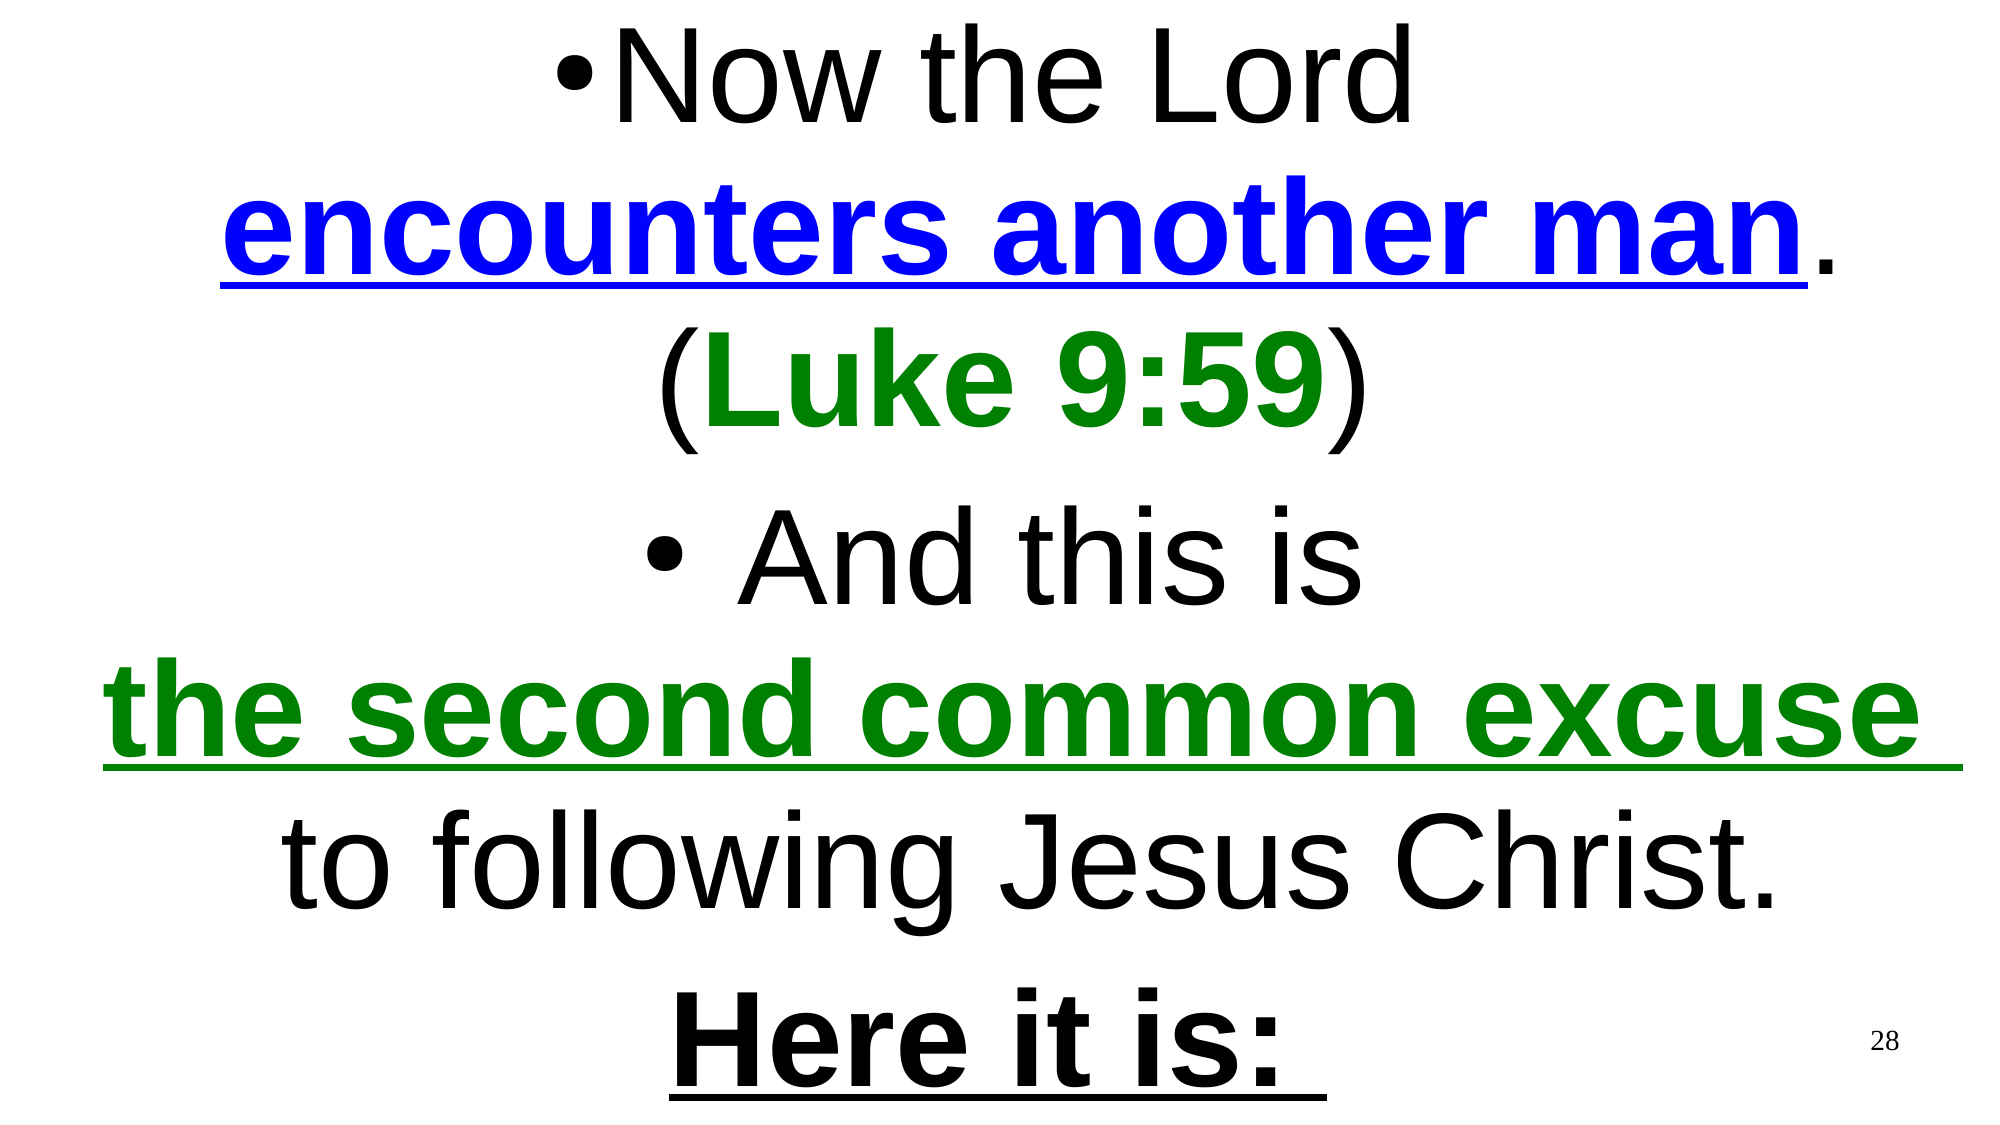

# Now the Lord encounters another man. (Luke 9:59)
 And this is
the second common excuse
to following Jesus Christ.
Here it is:
28